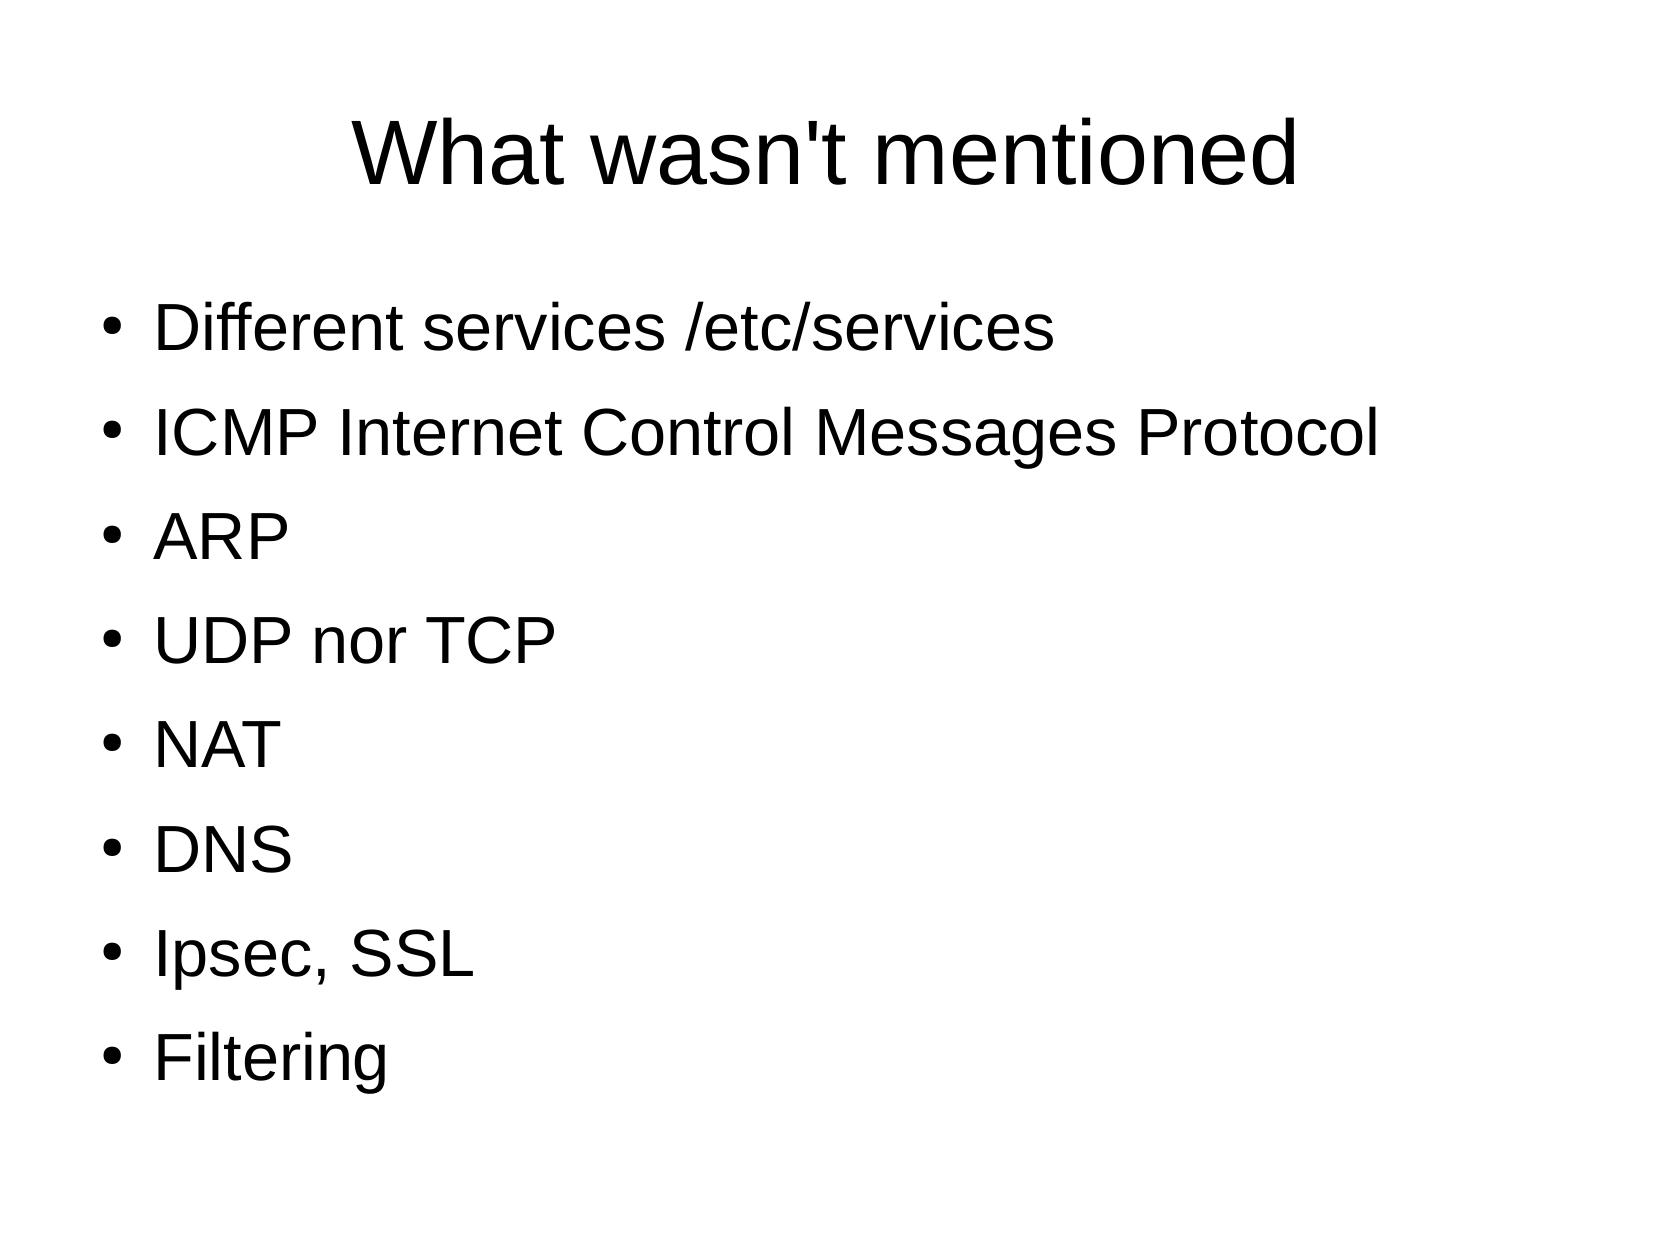

# What wasn't mentioned
Different services /etc/services
ICMP Internet Control Messages Protocol
ARP
UDP nor TCP
NAT
DNS
Ipsec, SSL
Filtering